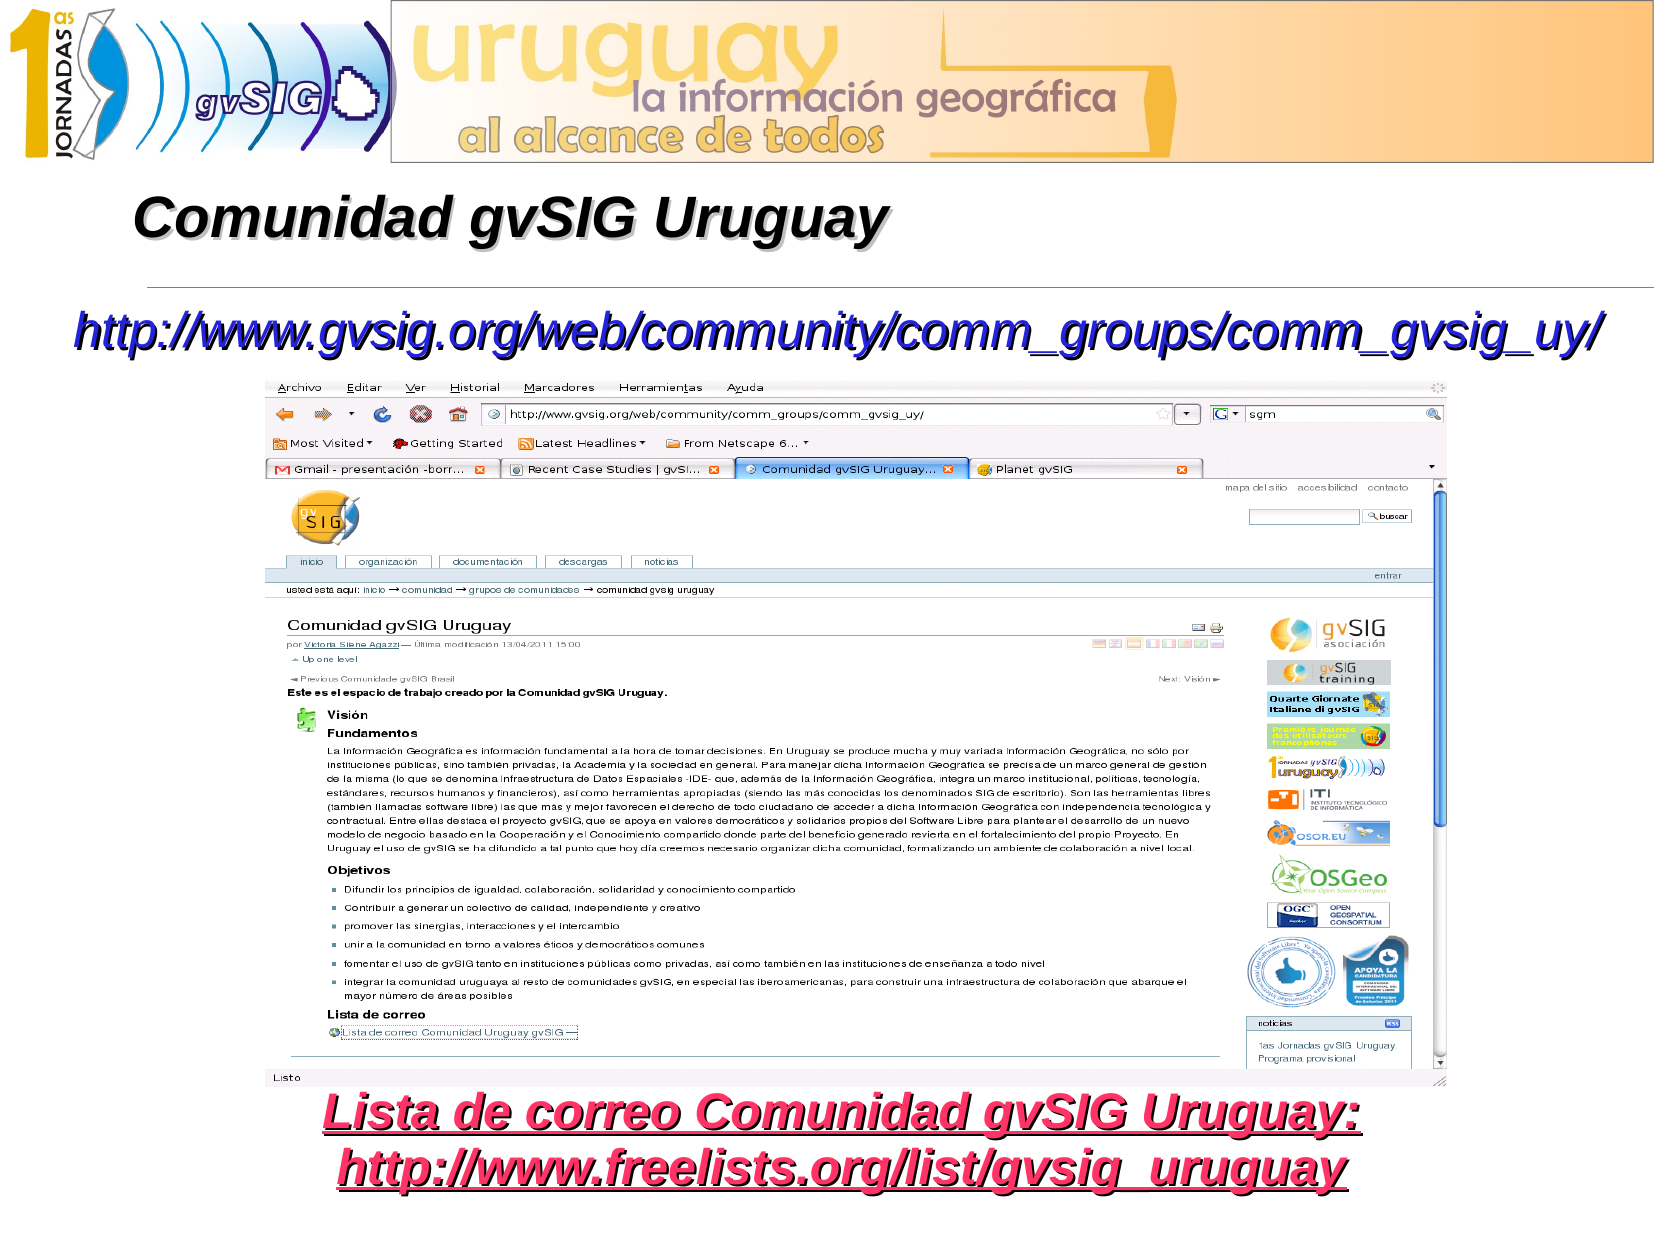

Comunidad gvSIG Uruguay
http://www.gvsig.org/web/community/comm_groups/comm_gvsig_uy/
Lista de correo Comunidad gvSIG Uruguay:
http://www.freelists.org/list/gvsig_uruguay